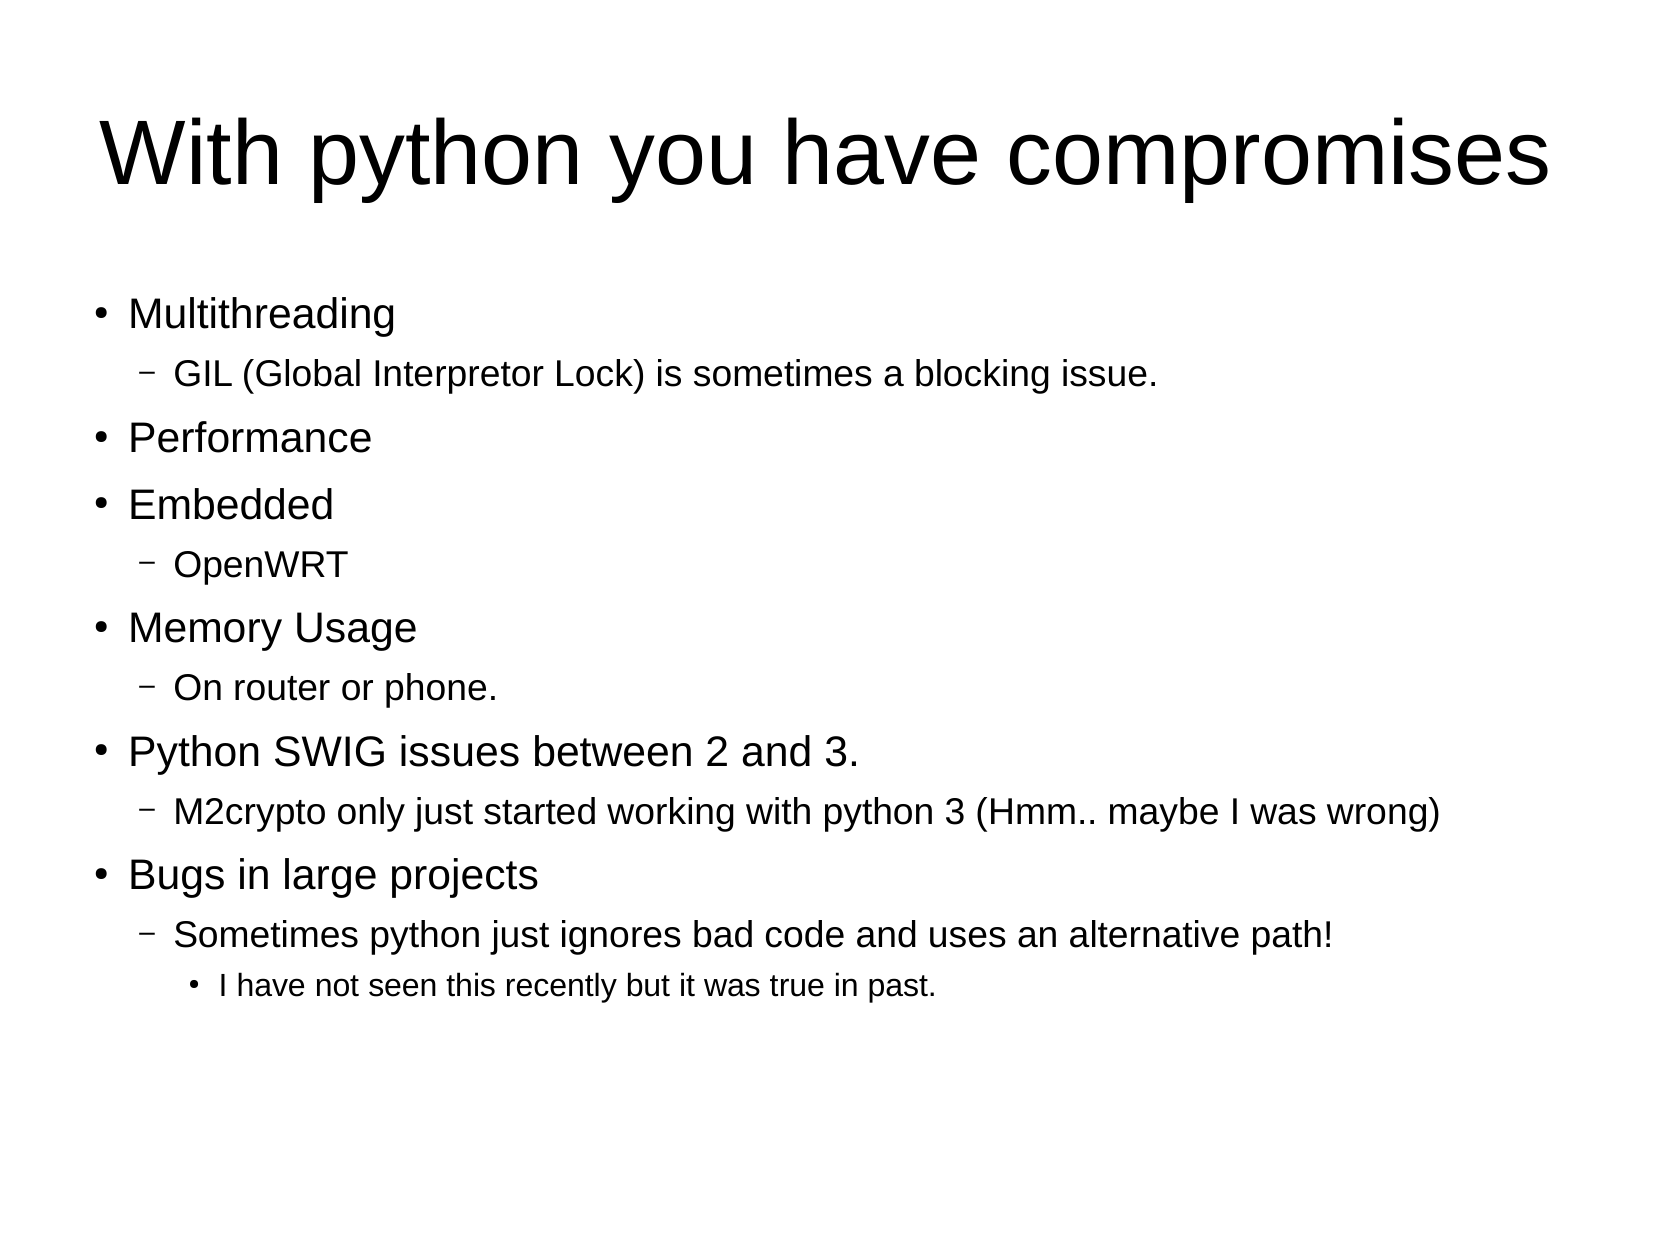

# With python you have compromises
Multithreading
GIL (Global Interpretor Lock) is sometimes a blocking issue.
Performance
Embedded
OpenWRT
Memory Usage
On router or phone.
Python SWIG issues between 2 and 3.
M2crypto only just started working with python 3 (Hmm.. maybe I was wrong)
Bugs in large projects
Sometimes python just ignores bad code and uses an alternative path!
I have not seen this recently but it was true in past.